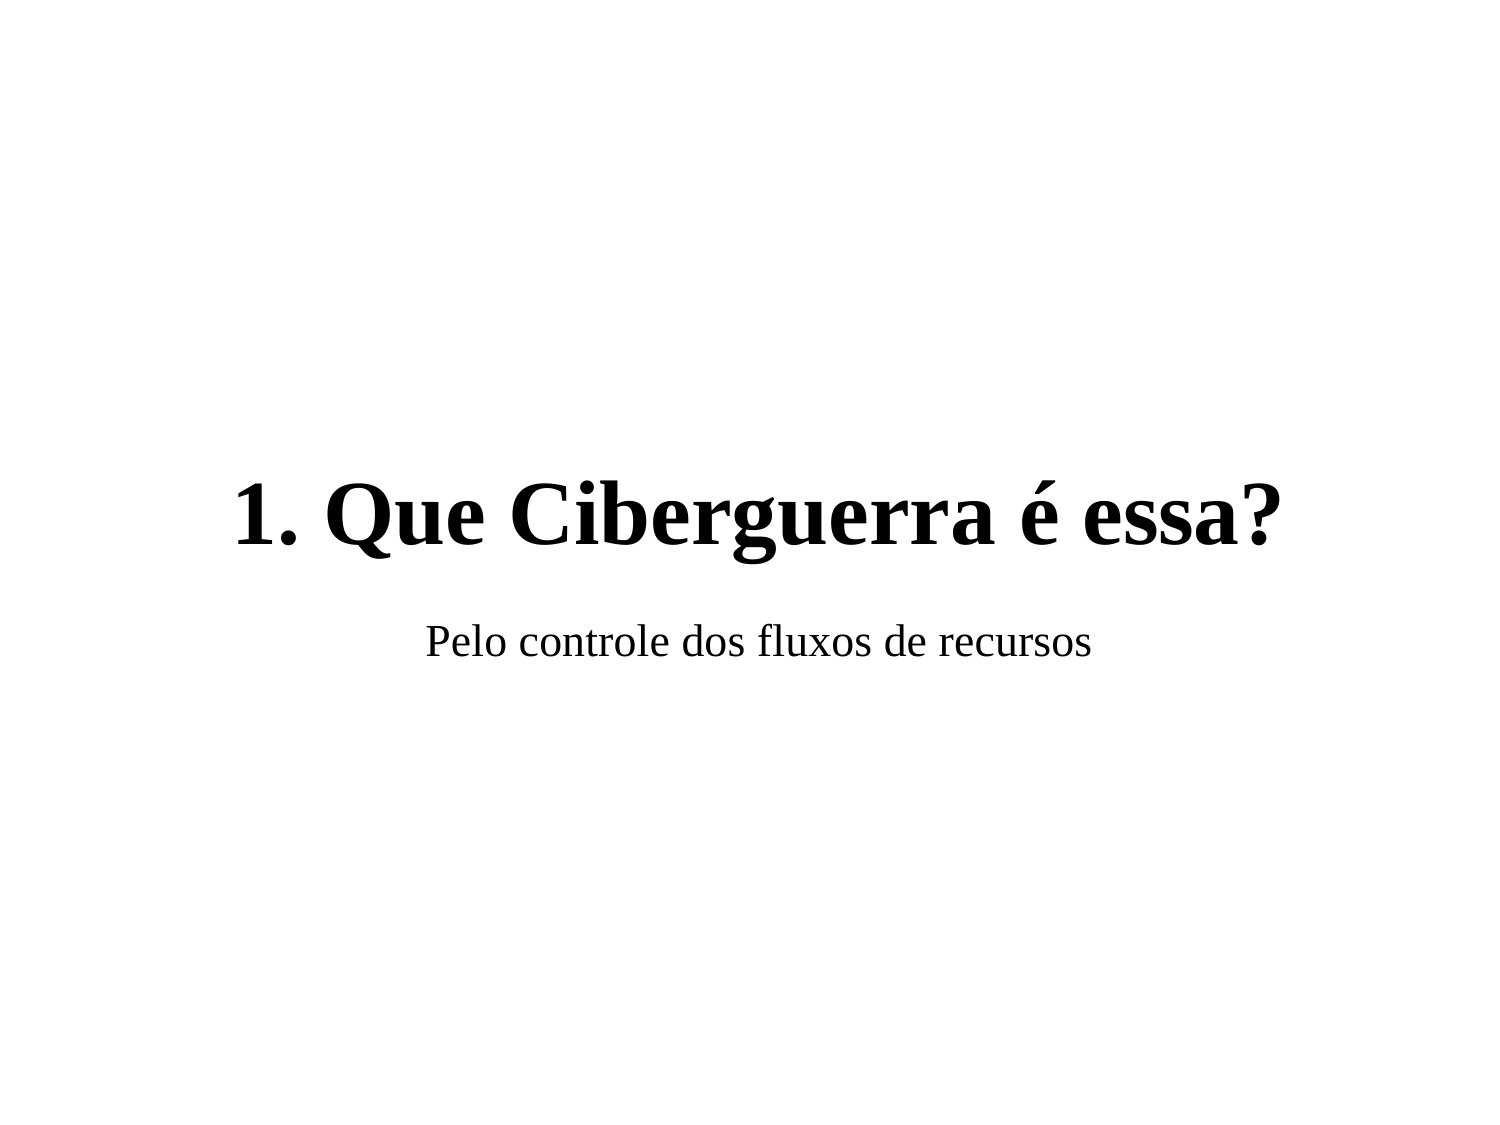

# 1. Que Ciberguerra é essa? Pelo controle dos fluxos de recursos